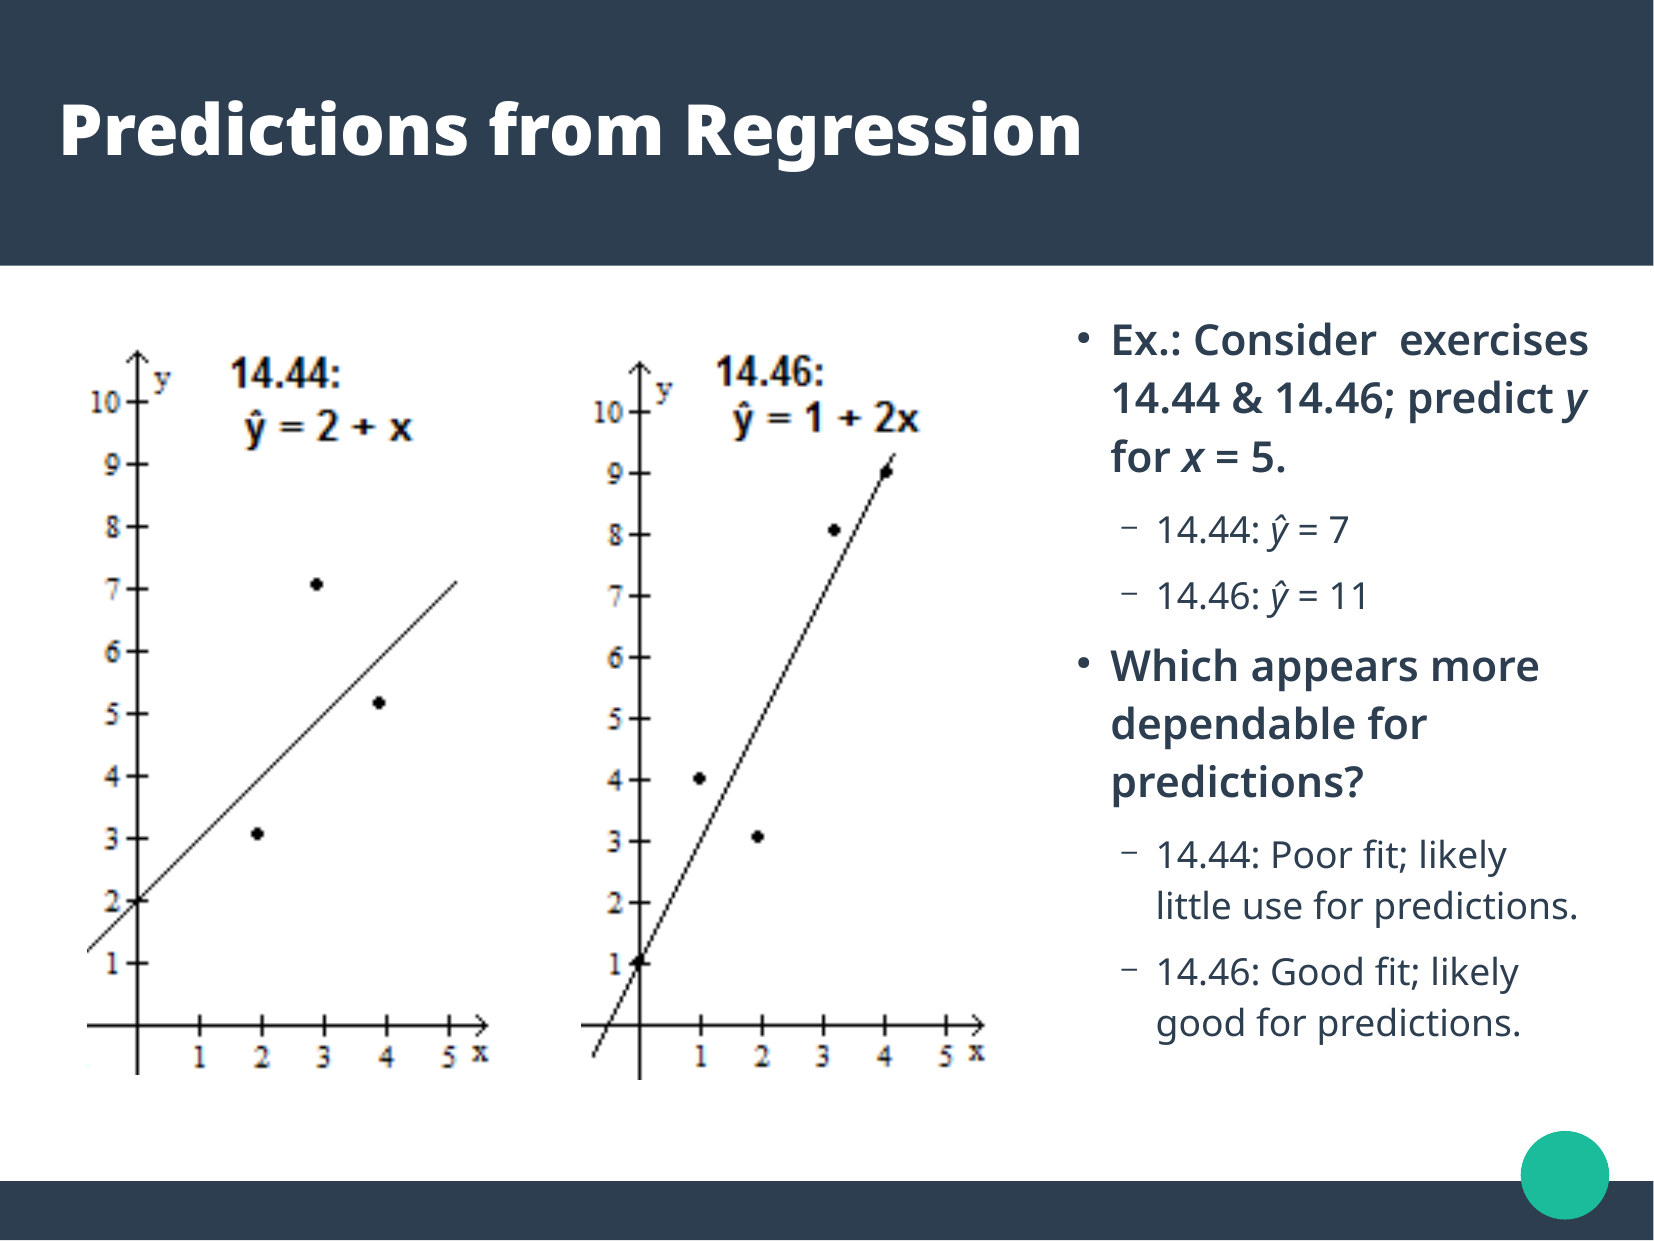

# Predictions from Regression
Ex.: Consider exercises 14.44 & 14.46; predict y for x = 5.
14.44: ŷ = 7
14.46: ŷ = 11
Which appears more dependable for predictions?
14.44: Poor fit; likely little use for predictions.
14.46: Good fit; likely good for predictions.